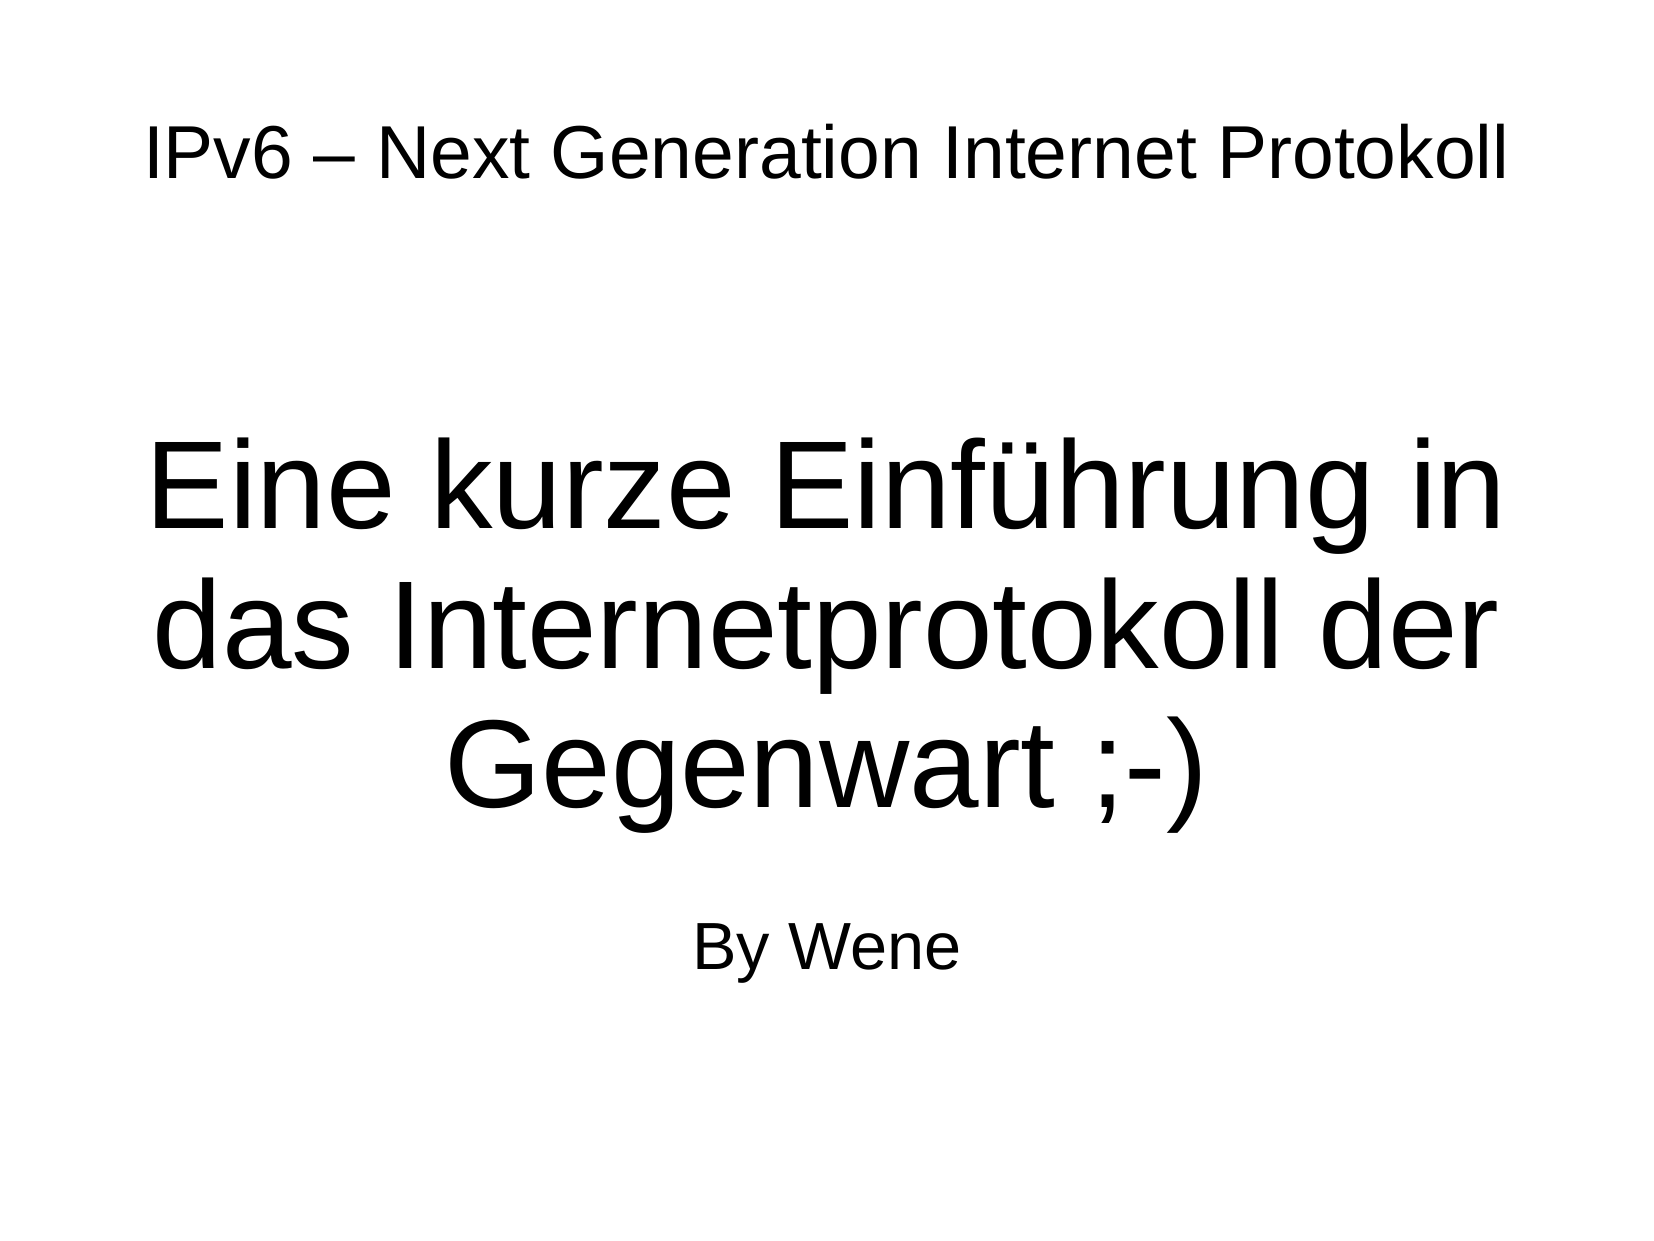

# IPv6 – Next Generation Internet Protokoll
Eine kurze Einführung in das Internetprotokoll der Gegenwart ;-)
By Wene